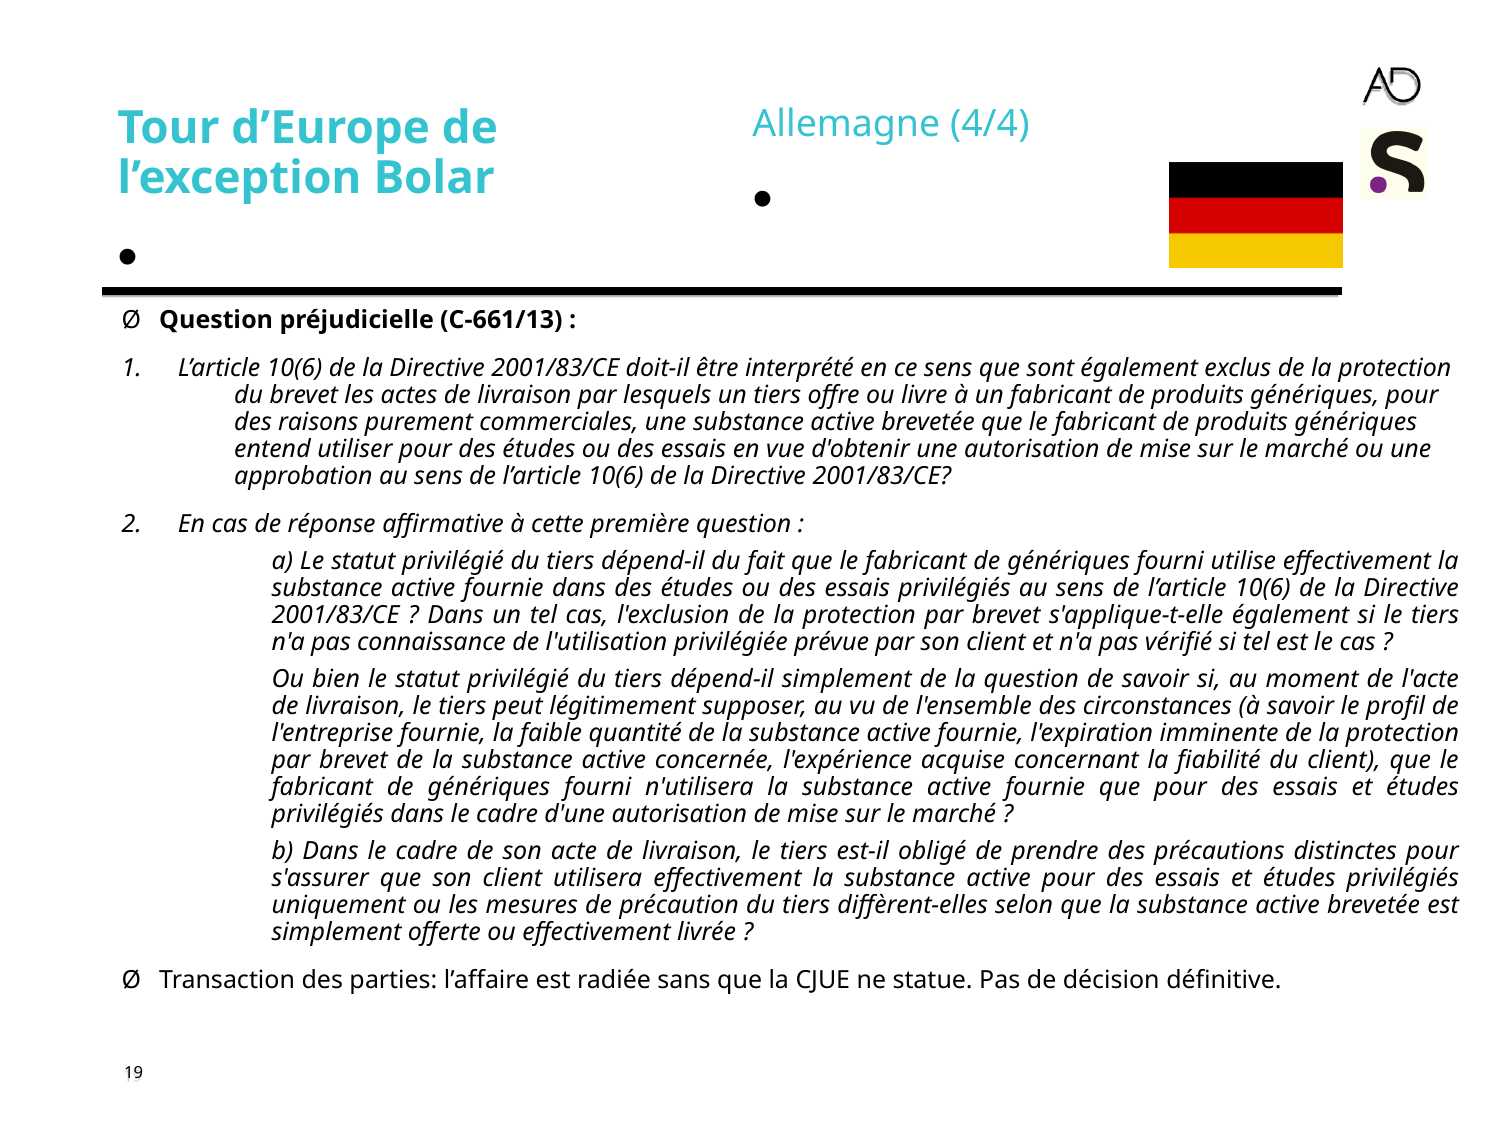

# Tour d’Europe de l’exception Bolar
Allemagne (4/4)
Question préjudicielle (C-661/13) :
L’article 10(6) de la Directive 2001/83/CE doit-il être interprété en ce sens que sont également exclus de la protection du brevet les actes de livraison par lesquels un tiers offre ou livre à un fabricant de produits génériques, pour des raisons purement commerciales, une substance active brevetée que le fabricant de produits génériques entend utiliser pour des études ou des essais en vue d'obtenir une autorisation de mise sur le marché ou une approbation au sens de l’article 10(6) de la Directive 2001/83/CE?
En cas de réponse affirmative à cette première question :
a) Le statut privilégié du tiers dépend-il du fait que le fabricant de génériques fourni utilise effectivement la substance active fournie dans des études ou des essais privilégiés au sens de l’article 10(6) de la Directive 2001/83/CE ? Dans un tel cas, l'exclusion de la protection par brevet s'applique-t-elle également si le tiers n'a pas connaissance de l'utilisation privilégiée prévue par son client et n'a pas vérifié si tel est le cas ?
Ou bien le statut privilégié du tiers dépend-il simplement de la question de savoir si, au moment de l'acte de livraison, le tiers peut légitimement supposer, au vu de l'ensemble des circonstances (à savoir le profil de l'entreprise fournie, la faible quantité de la substance active fournie, l'expiration imminente de la protection par brevet de la substance active concernée, l'expérience acquise concernant la fiabilité du client), que le fabricant de génériques fourni n'utilisera la substance active fournie que pour des essais et études privilégiés dans le cadre d'une autorisation de mise sur le marché ?
b) Dans le cadre de son acte de livraison, le tiers est-il obligé de prendre des précautions distinctes pour s'assurer que son client utilisera effectivement la substance active pour des essais et études privilégiés uniquement ou les mesures de précaution du tiers diffèrent-elles selon que la substance active brevetée est simplement offerte ou effectivement livrée ?
Transaction des parties: l’affaire est radiée sans que la CJUE ne statue. Pas de décision définitive.